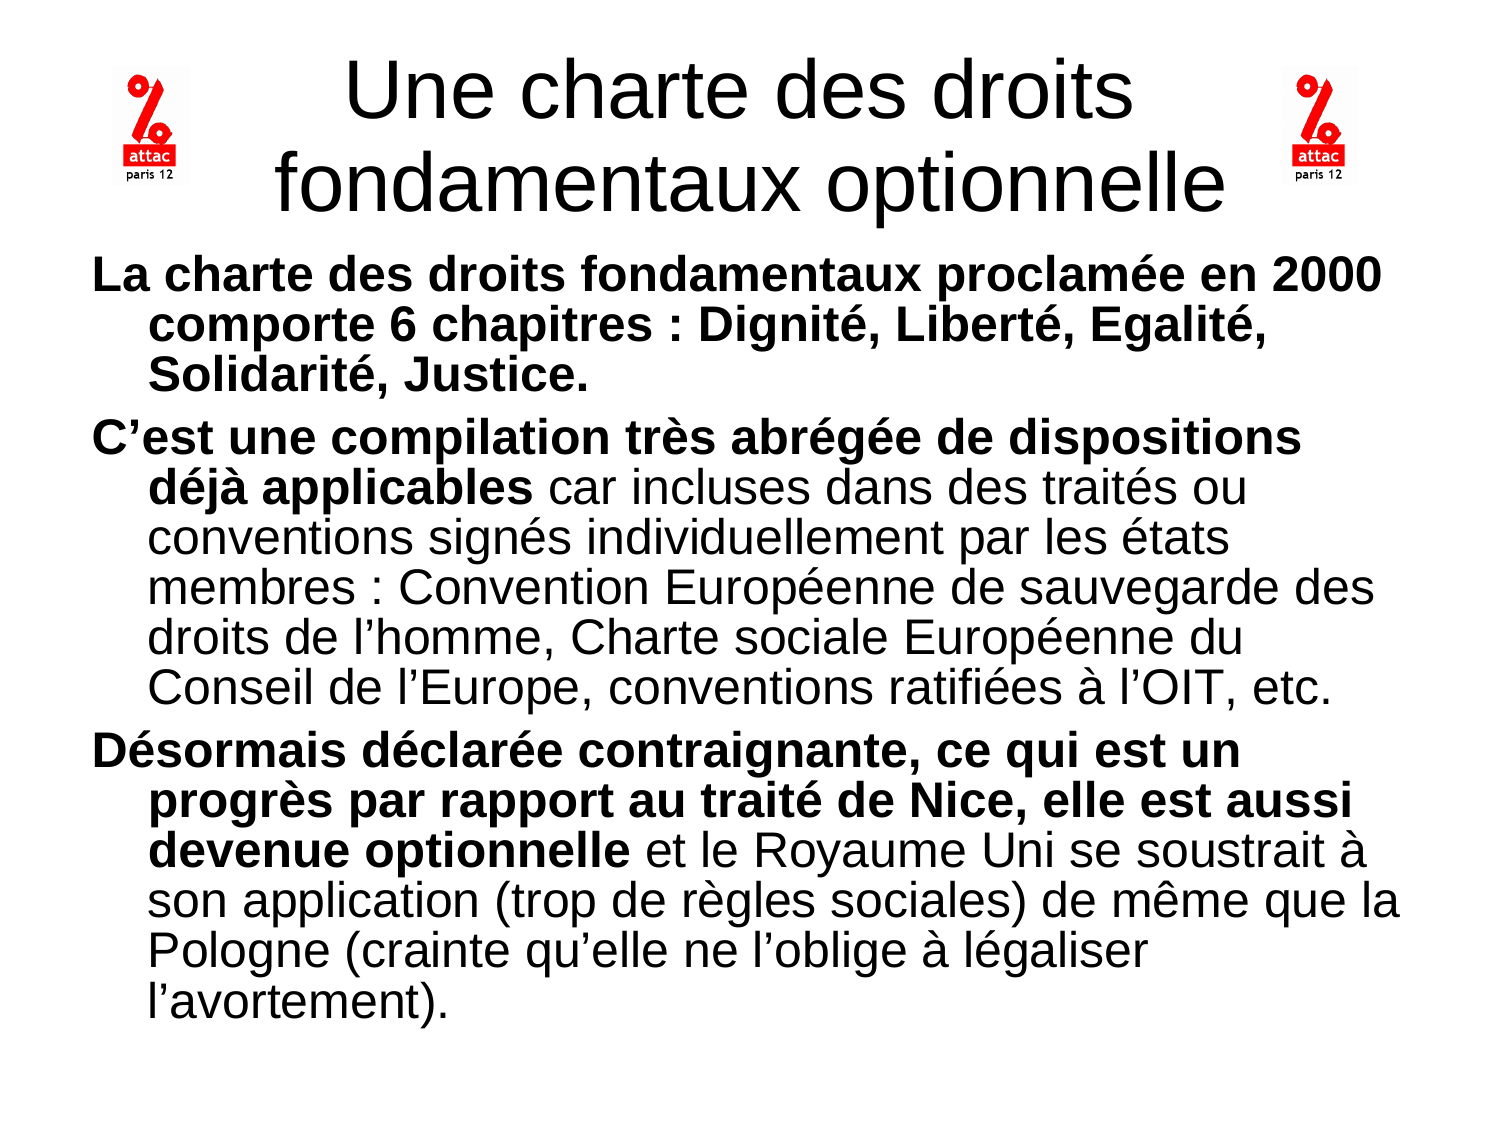

# Une charte des droits fondamentaux optionnelle
La charte des droits fondamentaux proclamée en 2000 comporte 6 chapitres : Dignité, Liberté, Egalité, Solidarité, Justice.
C’est une compilation très abrégée de dispositions déjà applicables car incluses dans des traités ou conventions signés individuellement par les états membres : Convention Européenne de sauvegarde des droits de l’homme, Charte sociale Européenne du Conseil de l’Europe, conventions ratifiées à l’OIT, etc.
Désormais déclarée contraignante, ce qui est un progrès par rapport au traité de Nice, elle est aussi devenue optionnelle et le Royaume Uni se soustrait à son application (trop de règles sociales) de même que la Pologne (crainte qu’elle ne l’oblige à légaliser l’avortement).